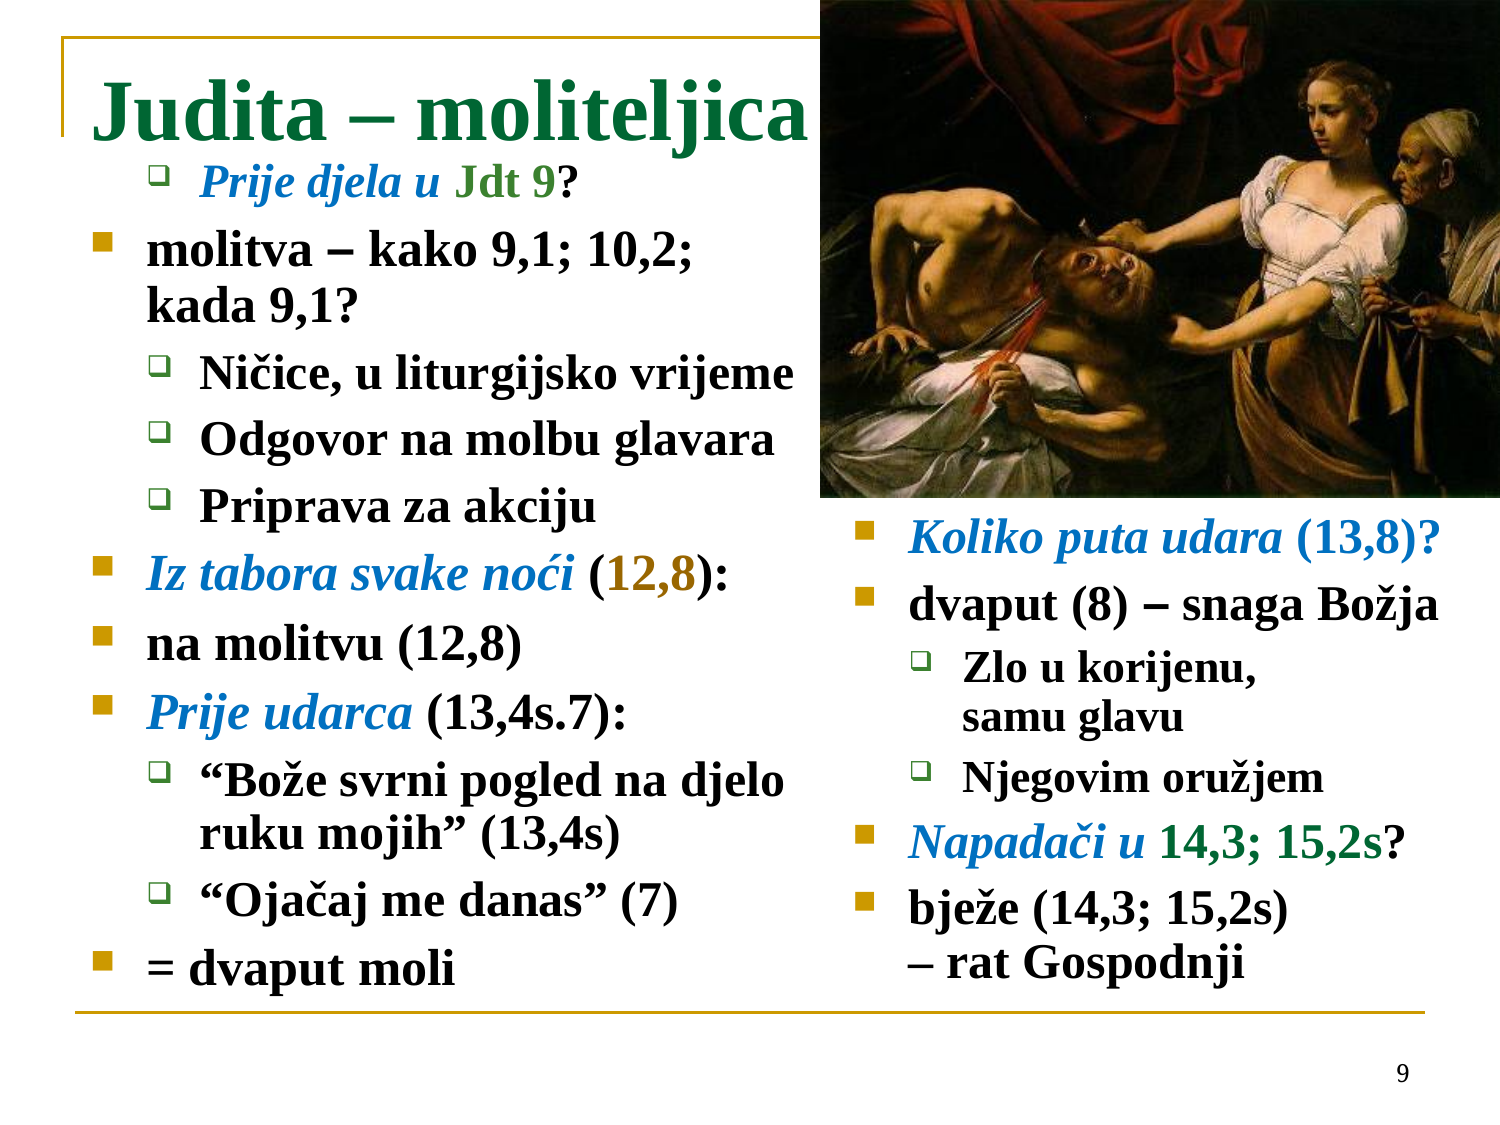

# Judita – moliteljica
Prije djela u Jdt 9?
molitva – kako 9,1; 10,2; kada 9,1?
Ničice, u liturgijsko vrijeme
Odgovor na molbu glavara
Priprava za akciju
Iz tabora svake noći (12,8):
na molitvu (12,8)
Prije udarca (13,4s.7):
“Bože svrni pogled na djelo ruku mojih” (13,4s)
“Ojačaj me danas” (7)
= dvaput moli
Koliko puta udara (13,8)?
dvaput (8) – snaga Božja
Zlo u korijenu,
samu glavu
Njegovim oružjem
Napadači u 14,3; 15,2s?
bježe (14,3; 15,2s)
– rat Gospodnji